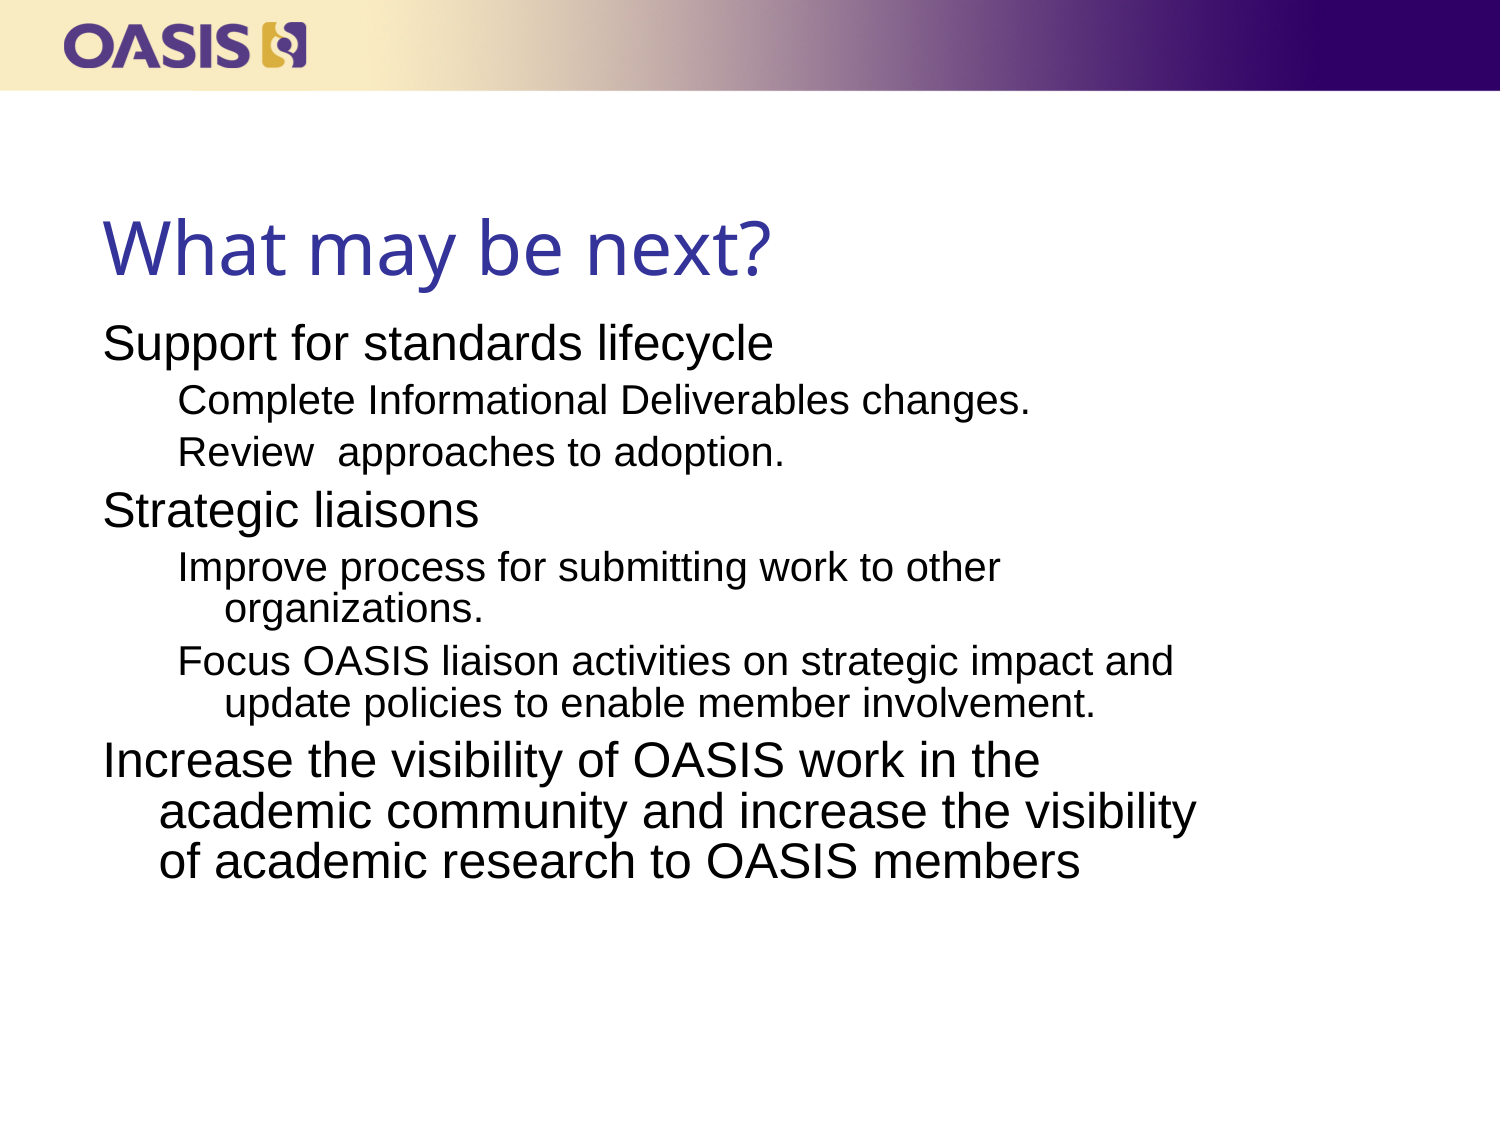

# What may be next?
Support for standards lifecycle
Complete Informational Deliverables changes.
Review approaches to adoption.
Strategic liaisons
Improve process for submitting work to other organizations.
Focus OASIS liaison activities on strategic impact and update policies to enable member involvement.
Increase the visibility of OASIS work in the academic community and increase the visibility of academic research to OASIS members